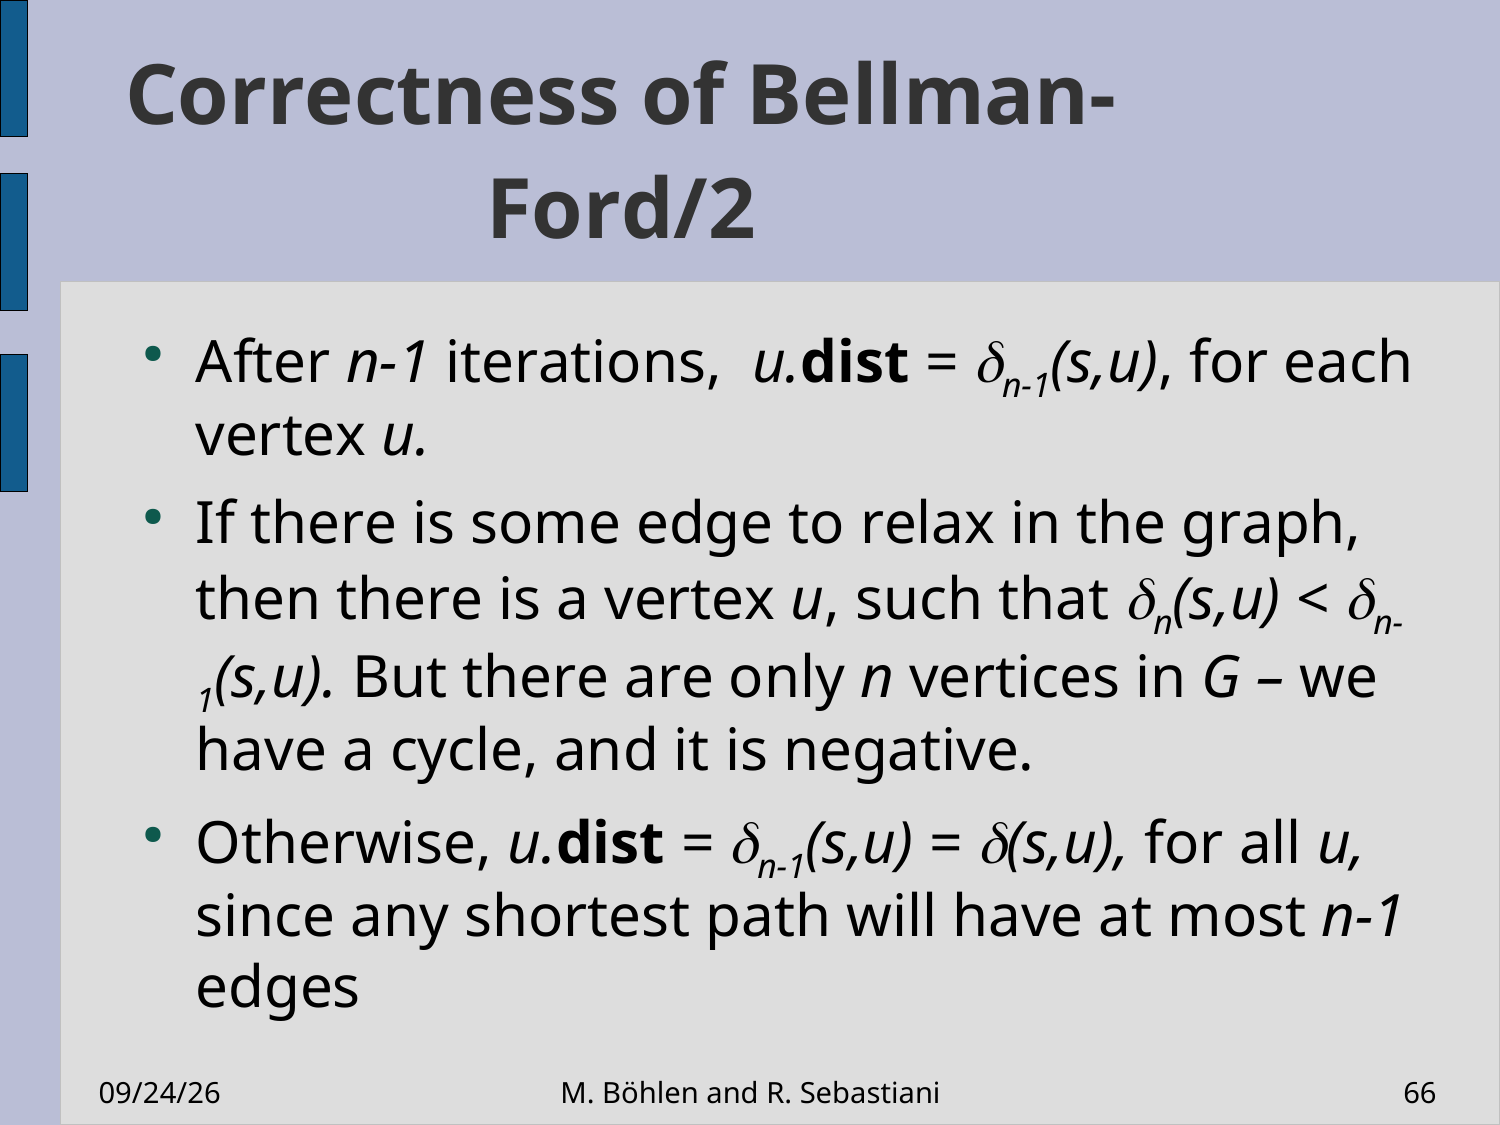

# Correctness of Bellman-Ford/2
After n-1 iterations, u.dist = n-1(s,u), for each vertex u.
If there is some edge to relax in the graph, then there is a vertex u, such that n(s,u) < n-1(s,u). But there are only n vertices in G – we have a cycle, and it is negative.
Otherwise, u.dist = n-1(s,u) = (s,u), for all u, since any shortest path will have at most n-1 edges
M. Böhlen and R. Sebastiani
66